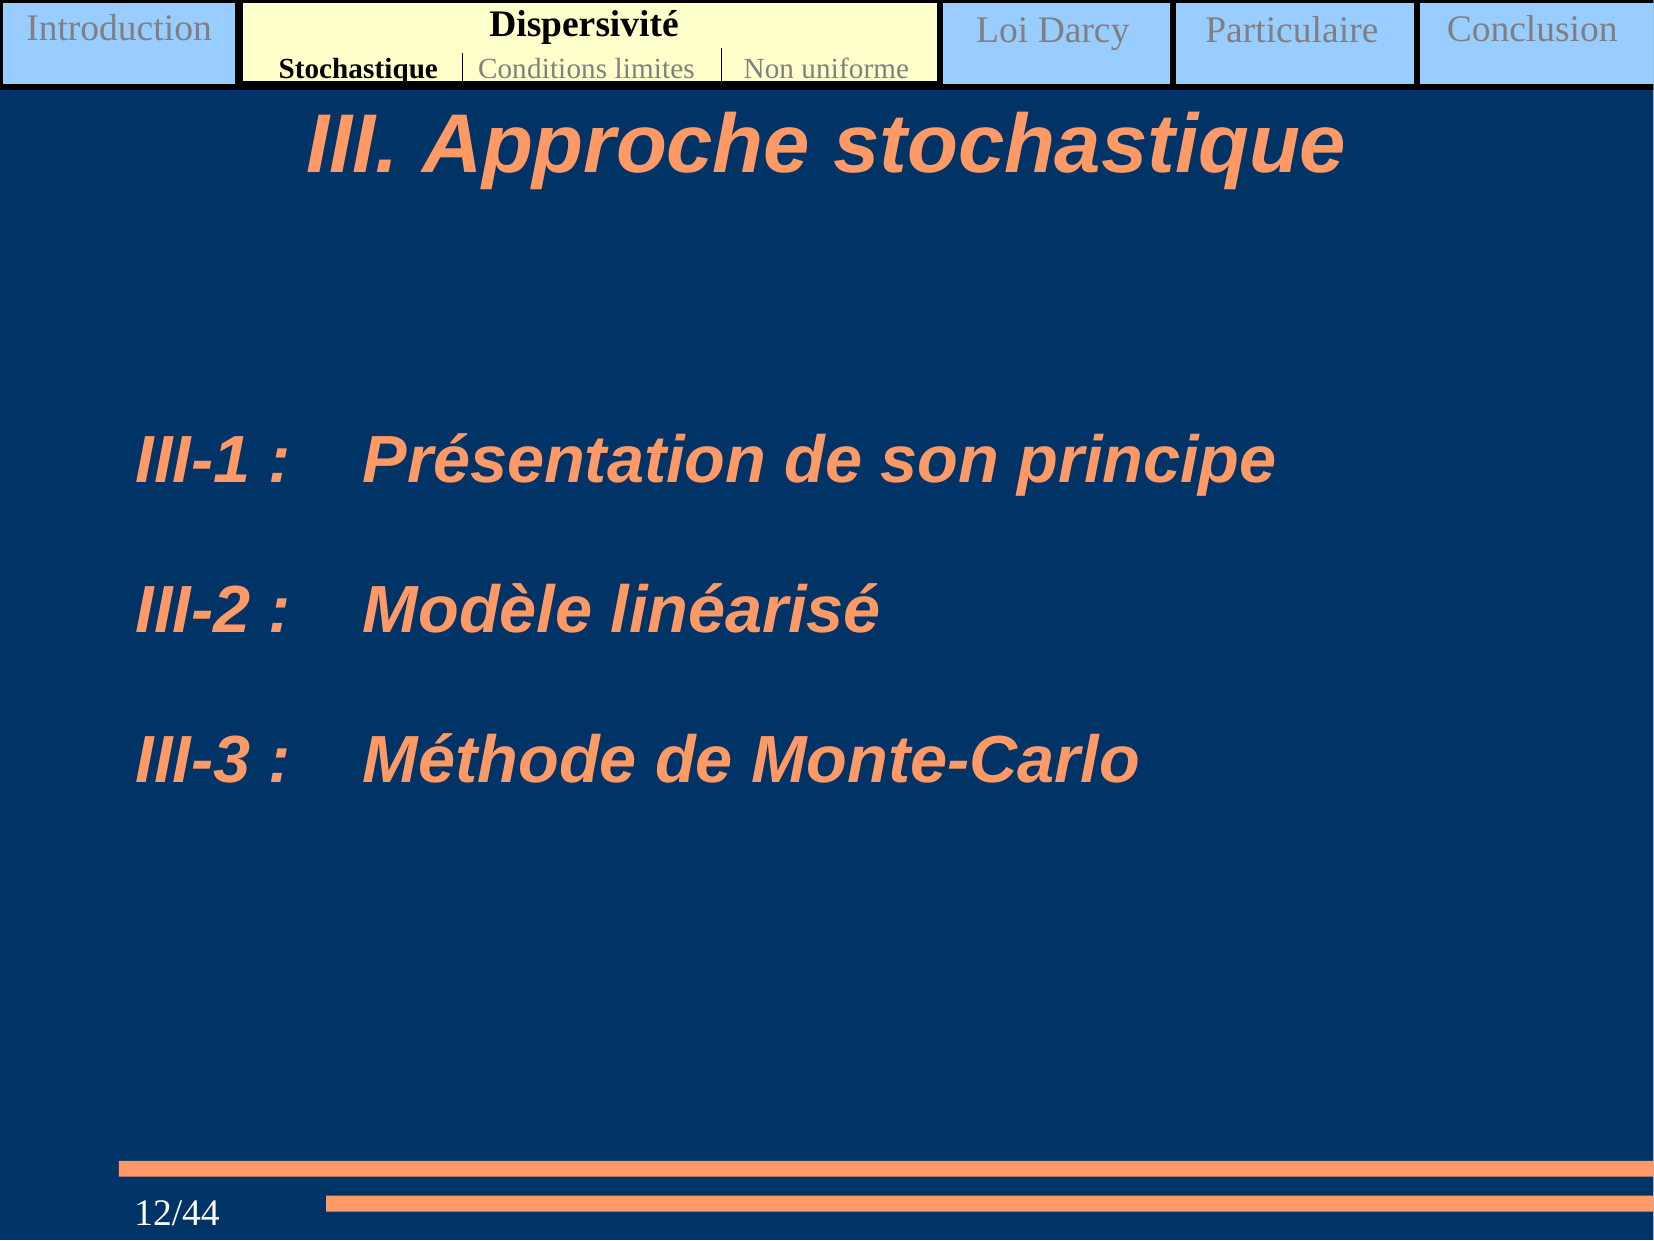

Dispersivité
Introduction
Conclusion
Loi Darcy
Particulaire
Stochastique
Conditions limites
Non uniforme
# III. Approche stochastique
III-1 :	Présentation de son principe
III-2 :	Modèle linéarisé
III-3 :	Méthode de Monte-Carlo